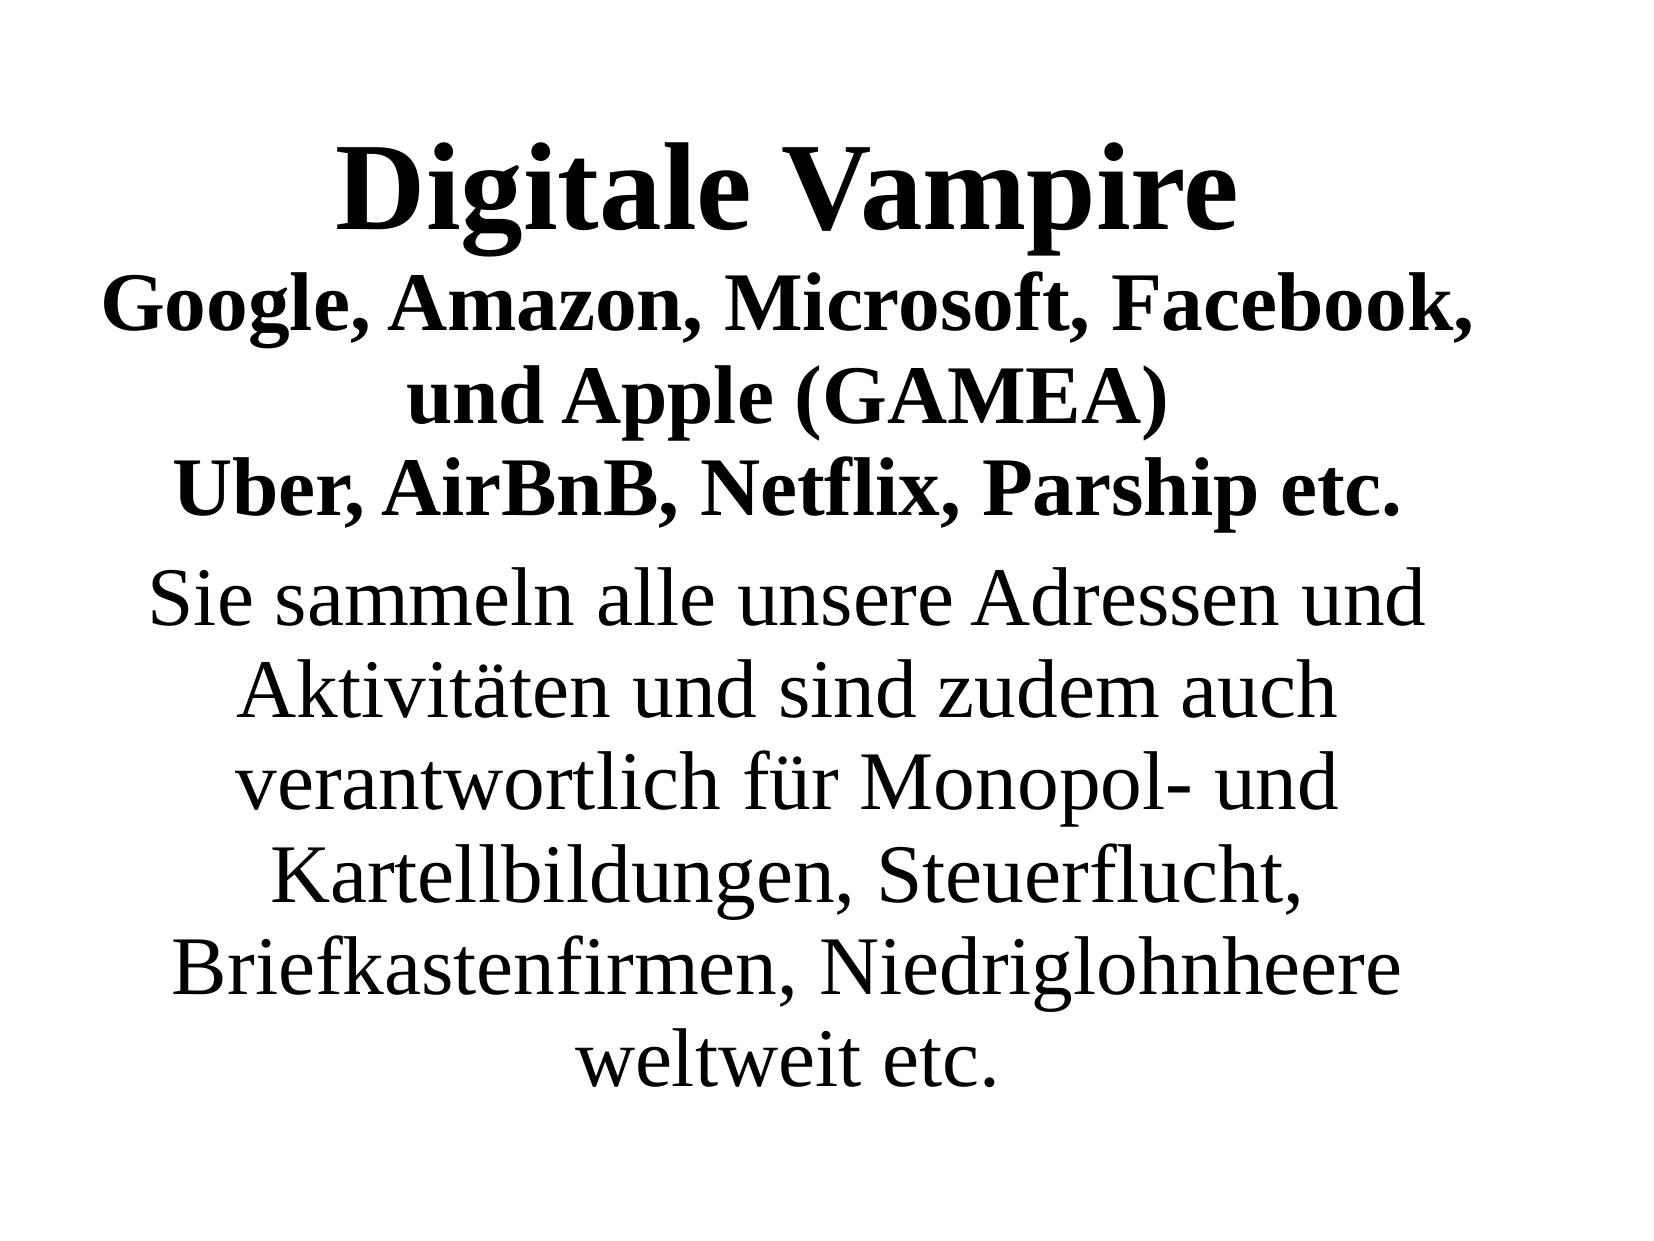

Digitale Vampire
Google, Amazon, Microsoft, Facebook, und Apple (GAMEA)
Uber, AirBnB, Netflix, Parship etc.
Sie sammeln alle unsere Adressen und Aktivitäten und sind zudem auch verantwortlich für Monopol- und Kartellbildungen, Steuerflucht, Briefkastenfirmen, Niedriglohnheere weltweit etc.